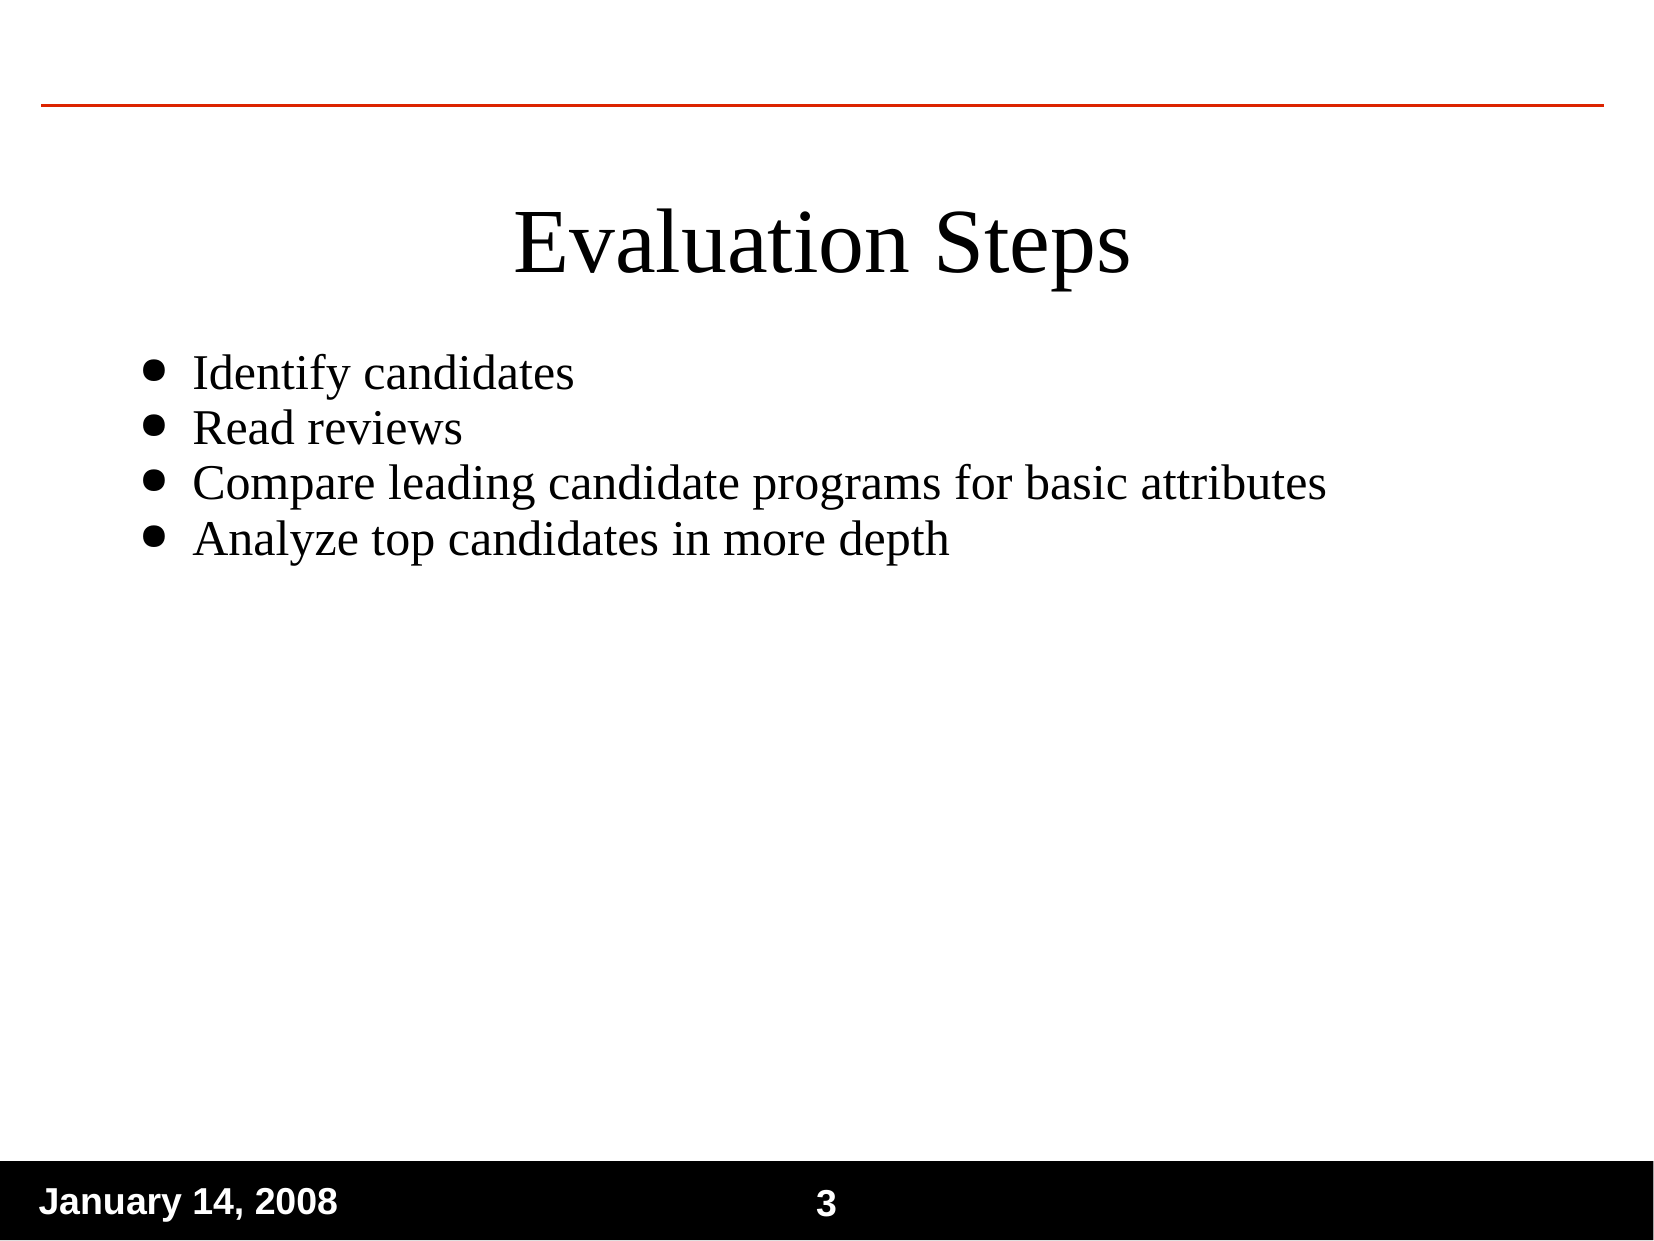

# Evaluation Steps
Identify candidates
Read reviews
Compare leading candidate programs for basic attributes
Analyze top candidates in more depth